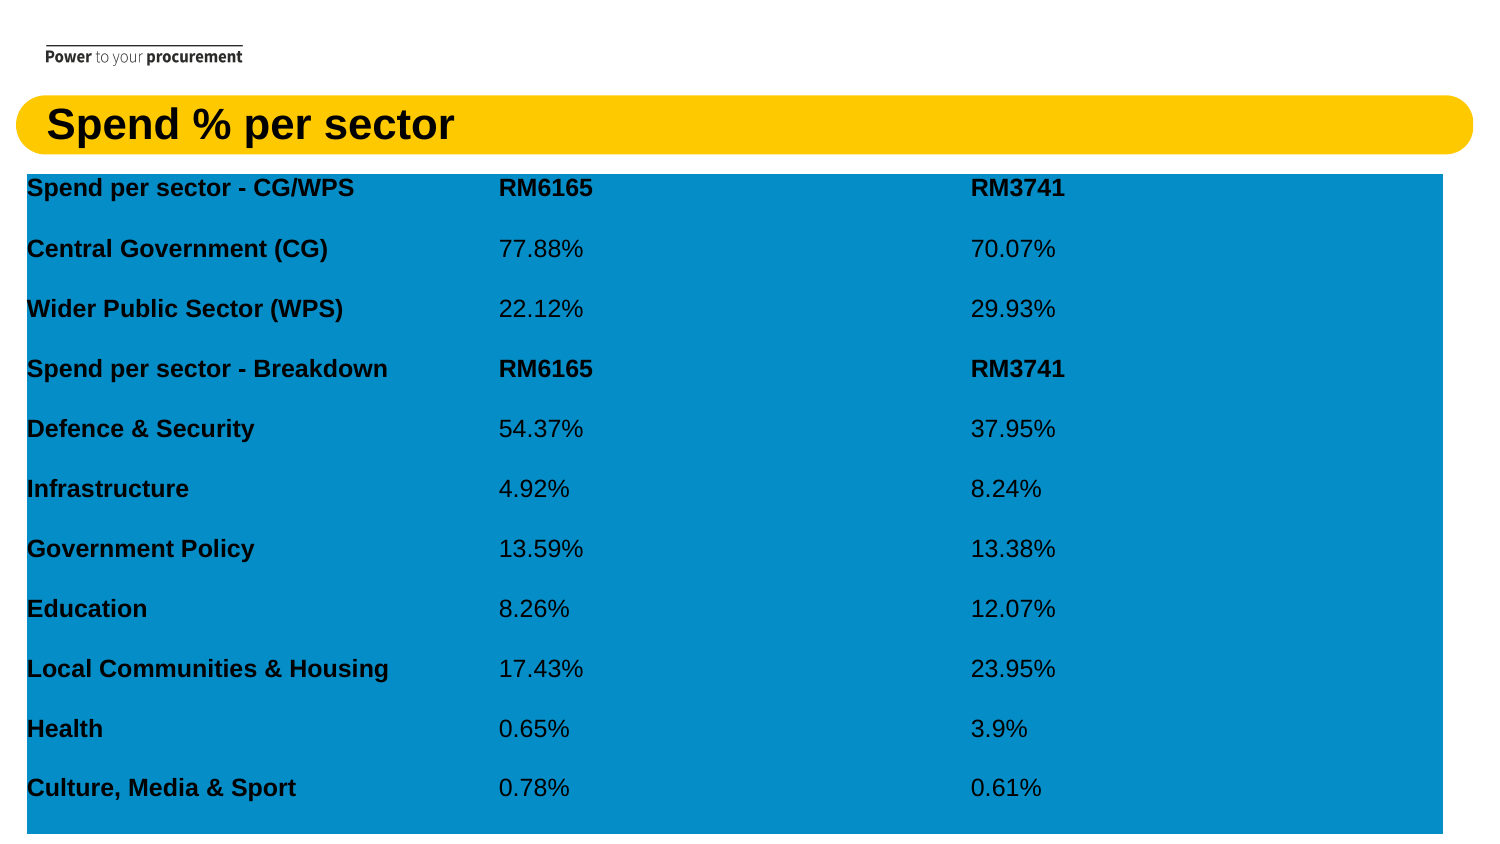

# Spend % per sector
| Spend per sector - CG/WPS | RM6165 | RM3741 |
| --- | --- | --- |
| Central Government (CG) | 77.88% | 70.07% |
| Wider Public Sector (WPS) | 22.12% | 29.93% |
| Spend per sector - Breakdown | RM6165 | RM3741 |
| Defence & Security | 54.37% | 37.95% |
| Infrastructure | 4.92% | 8.24% |
| Government Policy | 13.59% | 13.38% |
| Education | 8.26% | 12.07% |
| Local Communities & Housing | 17.43% | 23.95% |
| Health | 0.65% | 3.9% |
| Culture, Media & Sport | 0.78% | 0.61% |